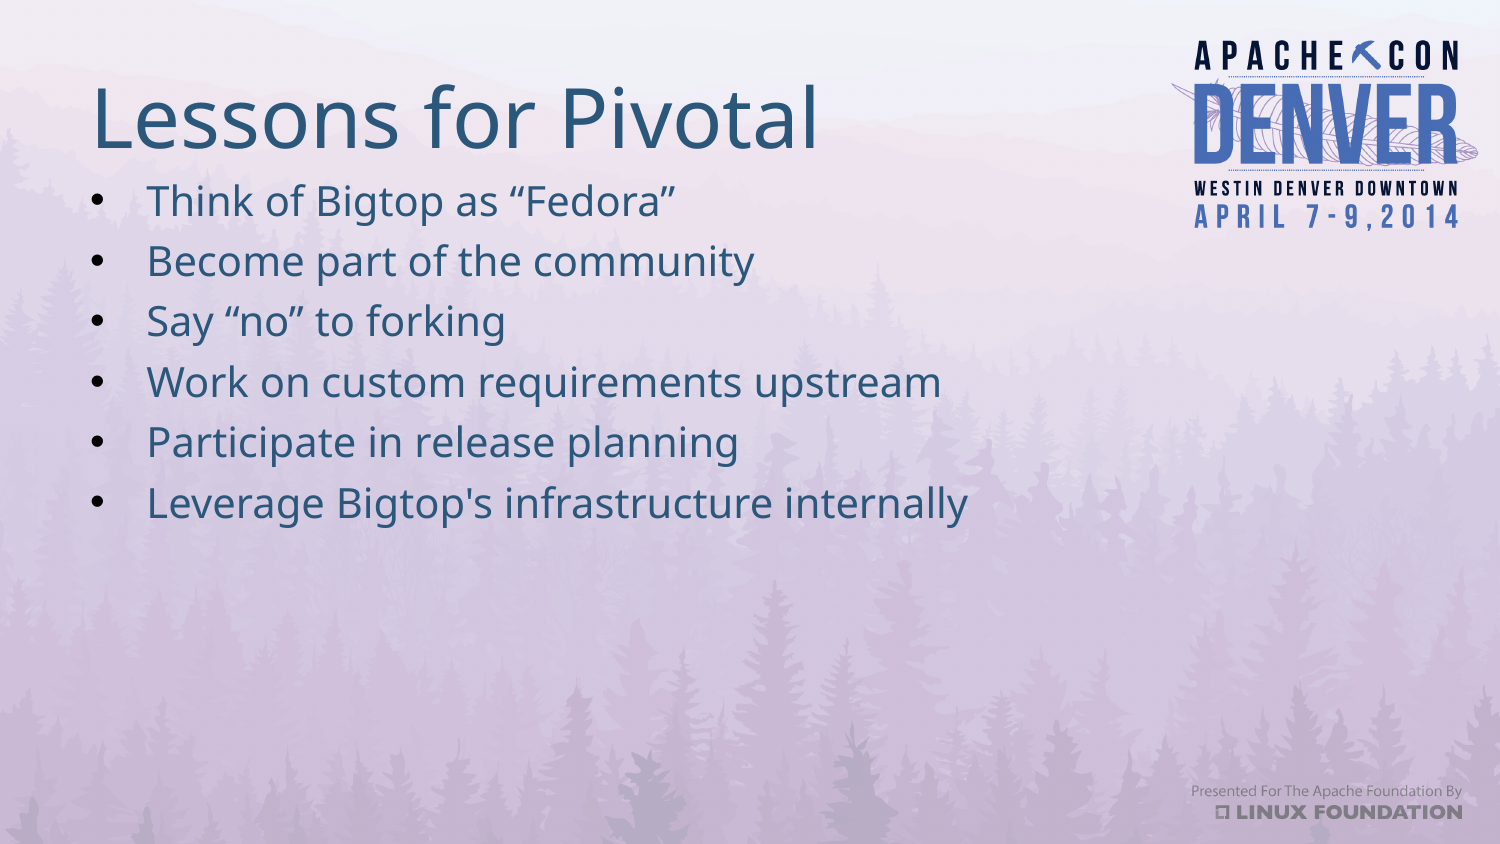

Lessons for Pivotal
Think of Bigtop as “Fedora”
Become part of the community
Say “no” to forking
Work on custom requirements upstream
Participate in release planning
Leverage Bigtop's infrastructure internally